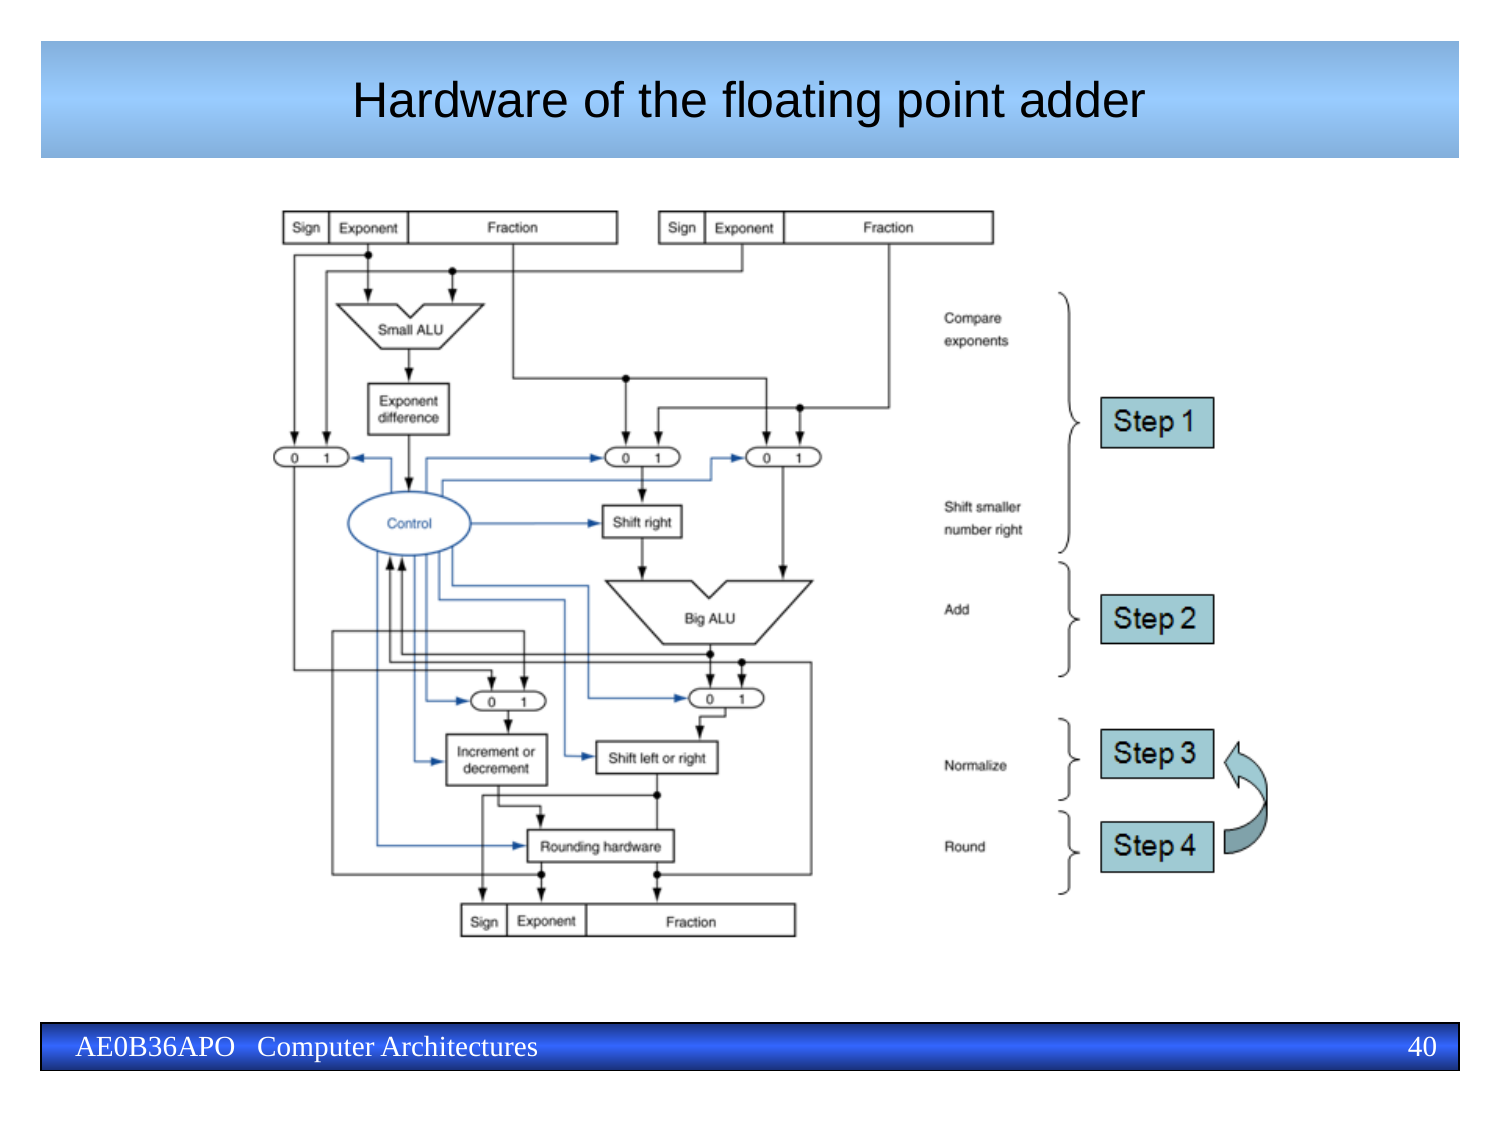

# Hardware of the floating point adder
AE0B36APO Computer Architectures
40